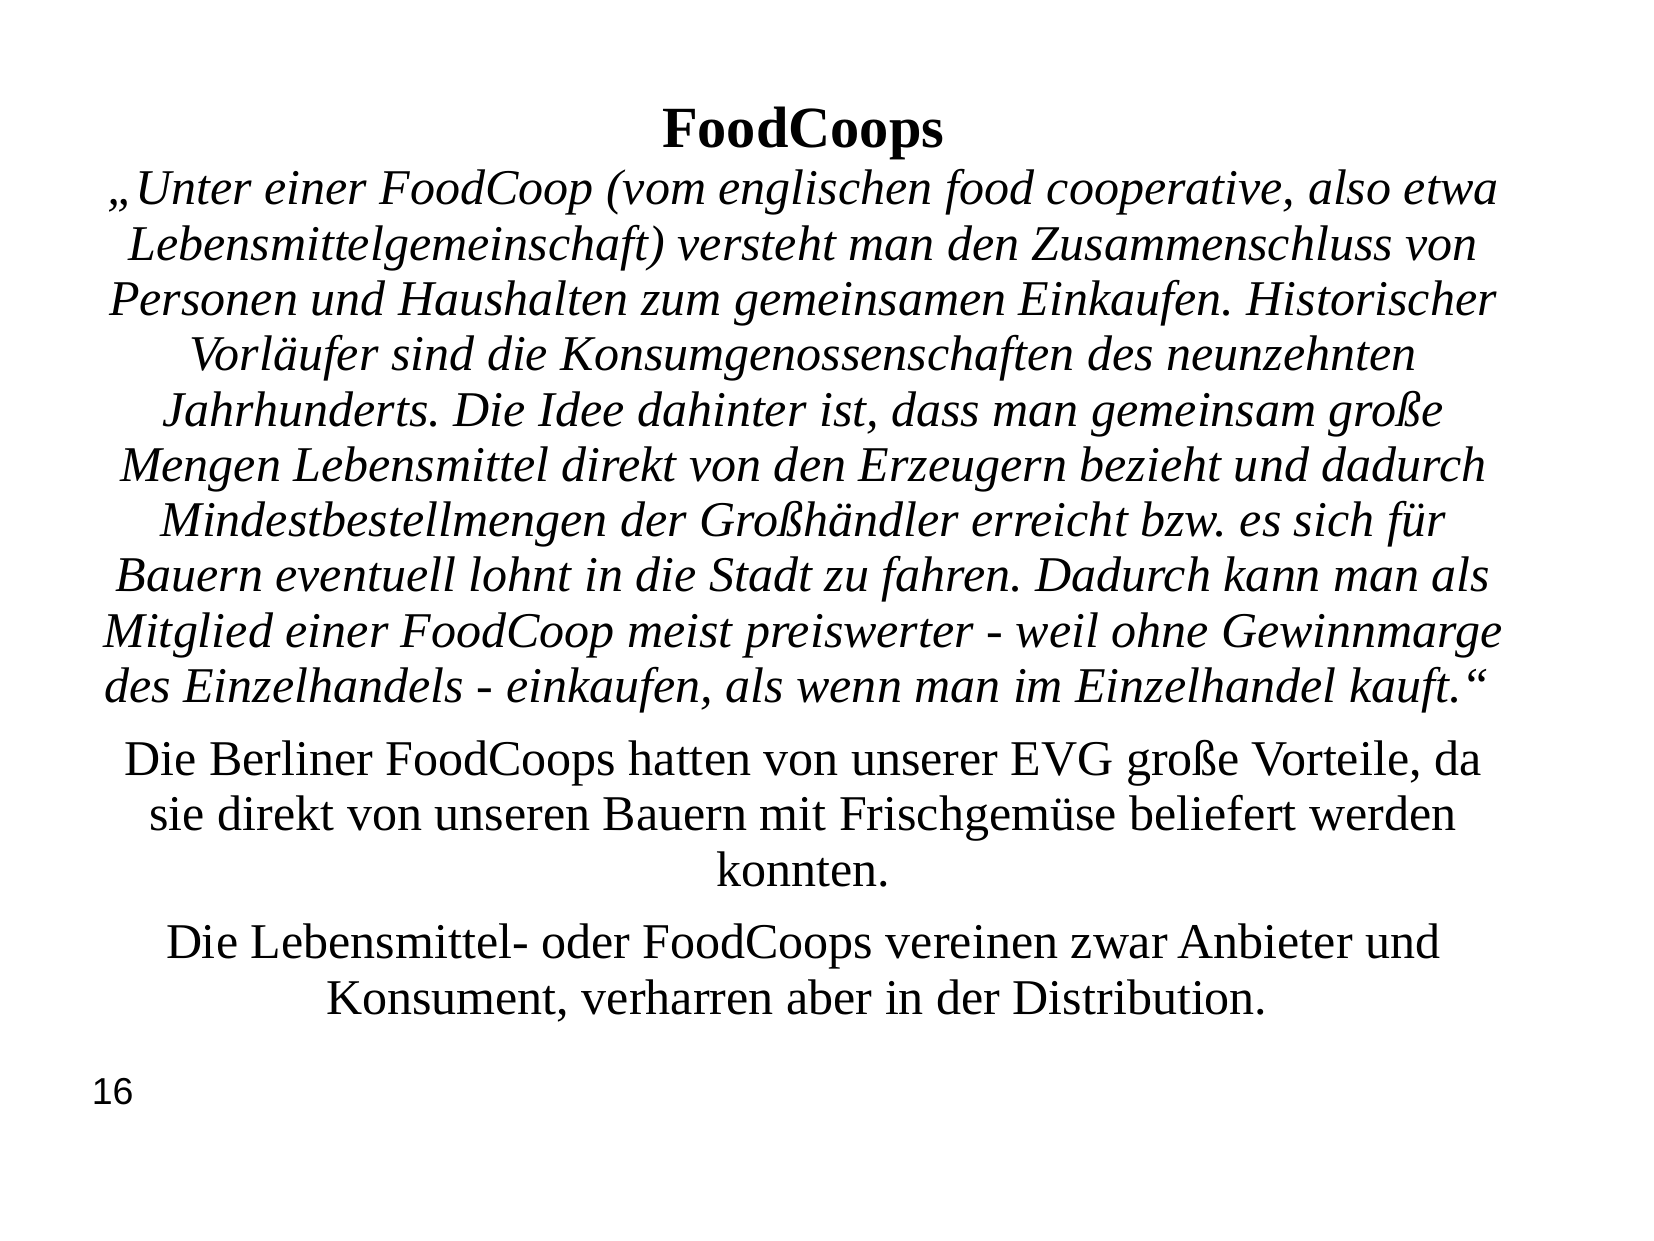

FoodCoops
„Unter einer FoodCoop (vom englischen food cooperative, also etwa Lebensmittelgemeinschaft) versteht man den Zusammenschluss von Personen und Haushalten zum gemeinsamen Einkaufen. Historischer Vorläufer sind die Konsumgenossenschaften des neunzehnten Jahrhunderts. Die Idee dahinter ist, dass man gemeinsam große Mengen Lebensmittel direkt von den Erzeugern bezieht und dadurch Mindestbestellmengen der Großhändler erreicht bzw. es sich für Bauern eventuell lohnt in die Stadt zu fahren. Dadurch kann man als Mitglied einer FoodCoop meist preiswerter - weil ohne Gewinnmarge des Einzelhandels - einkaufen, als wenn man im Einzelhandel kauft.“
Die Berliner FoodCoops hatten von unserer EVG große Vorteile, da sie direkt von unseren Bauern mit Frischgemüse beliefert werden konnten.
Die Lebensmittel- oder FoodCoops vereinen zwar Anbieter und Konsument, verharren aber in der Distribution.